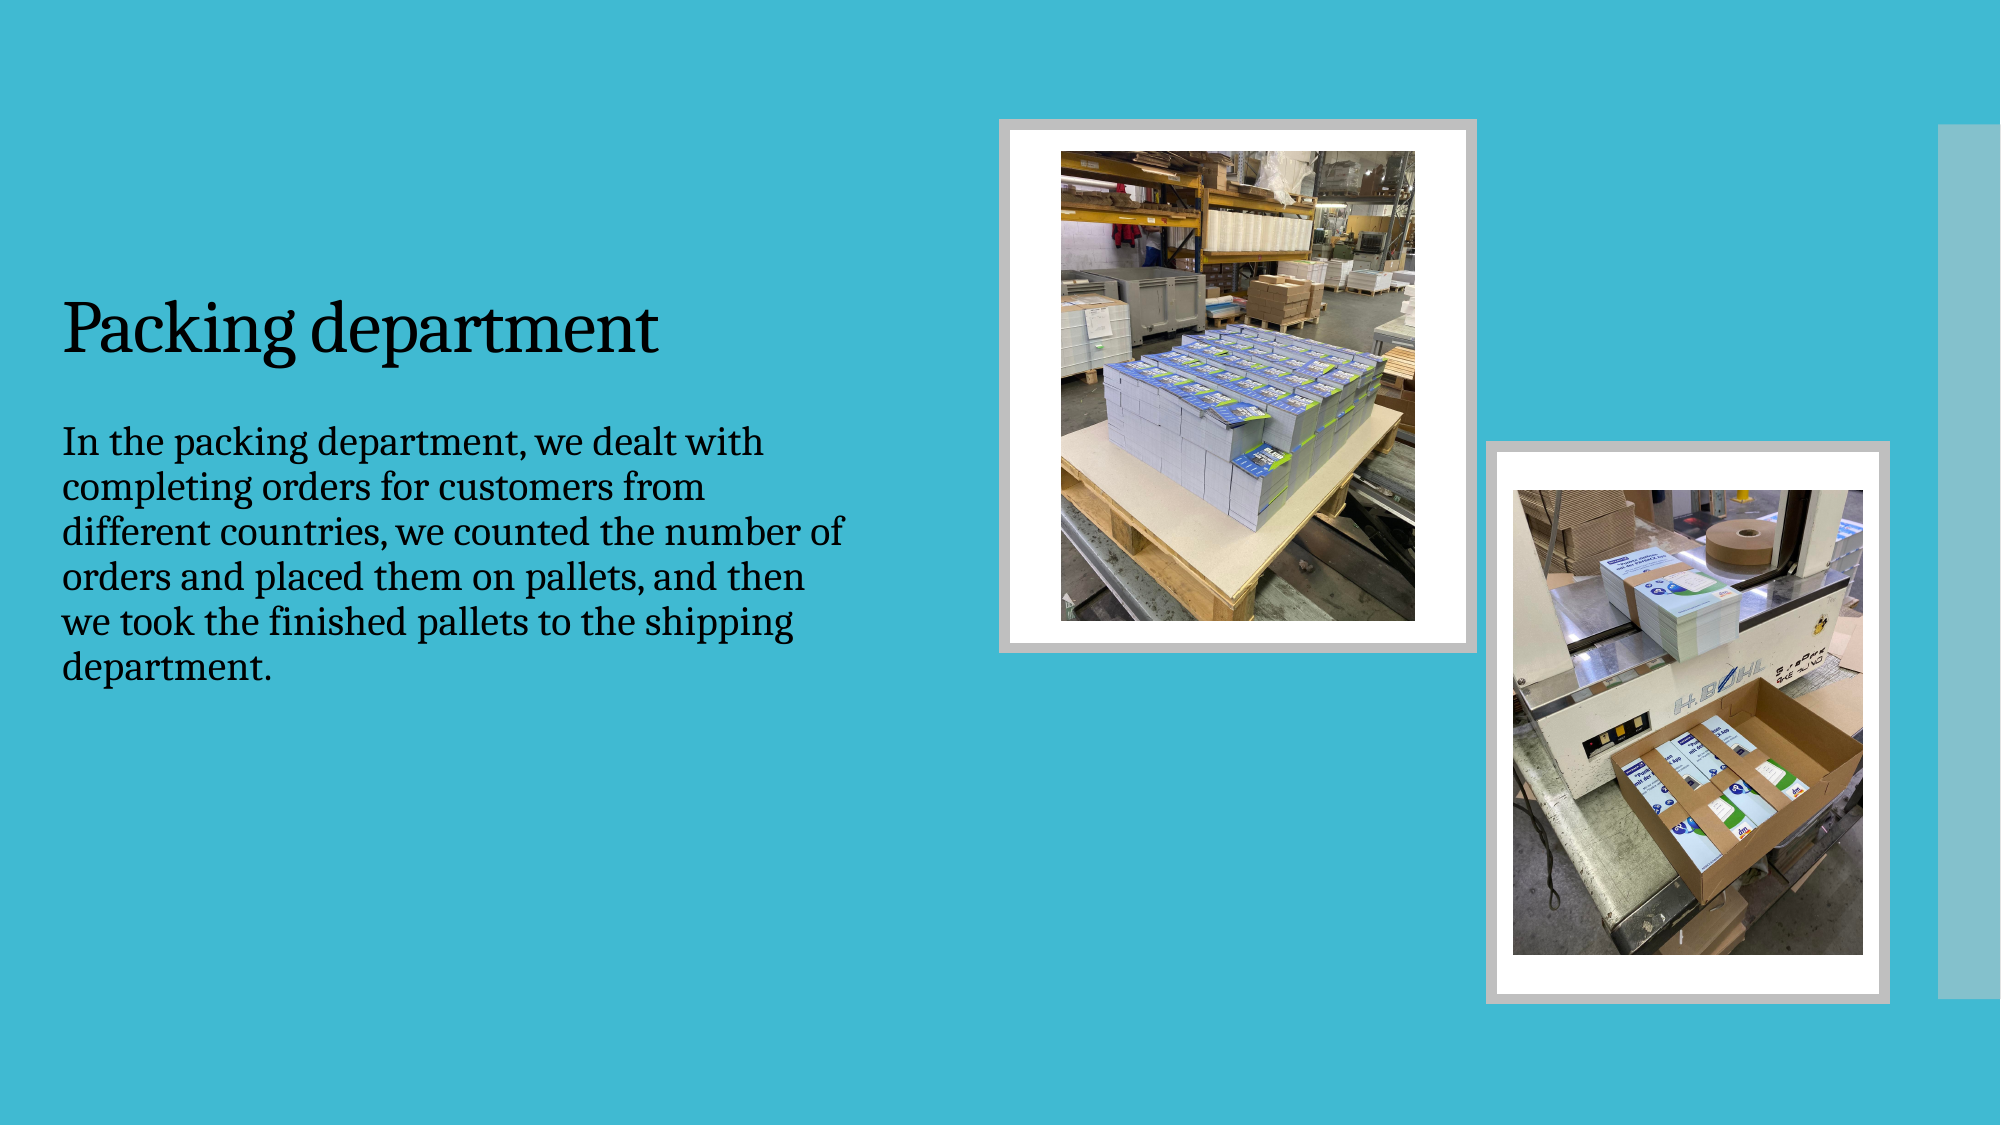

# Packing department
In the packing department, we dealt with completing orders for customers from different countries, we counted the number of orders and placed them on pallets, and then we took the finished pallets to the shipping department.